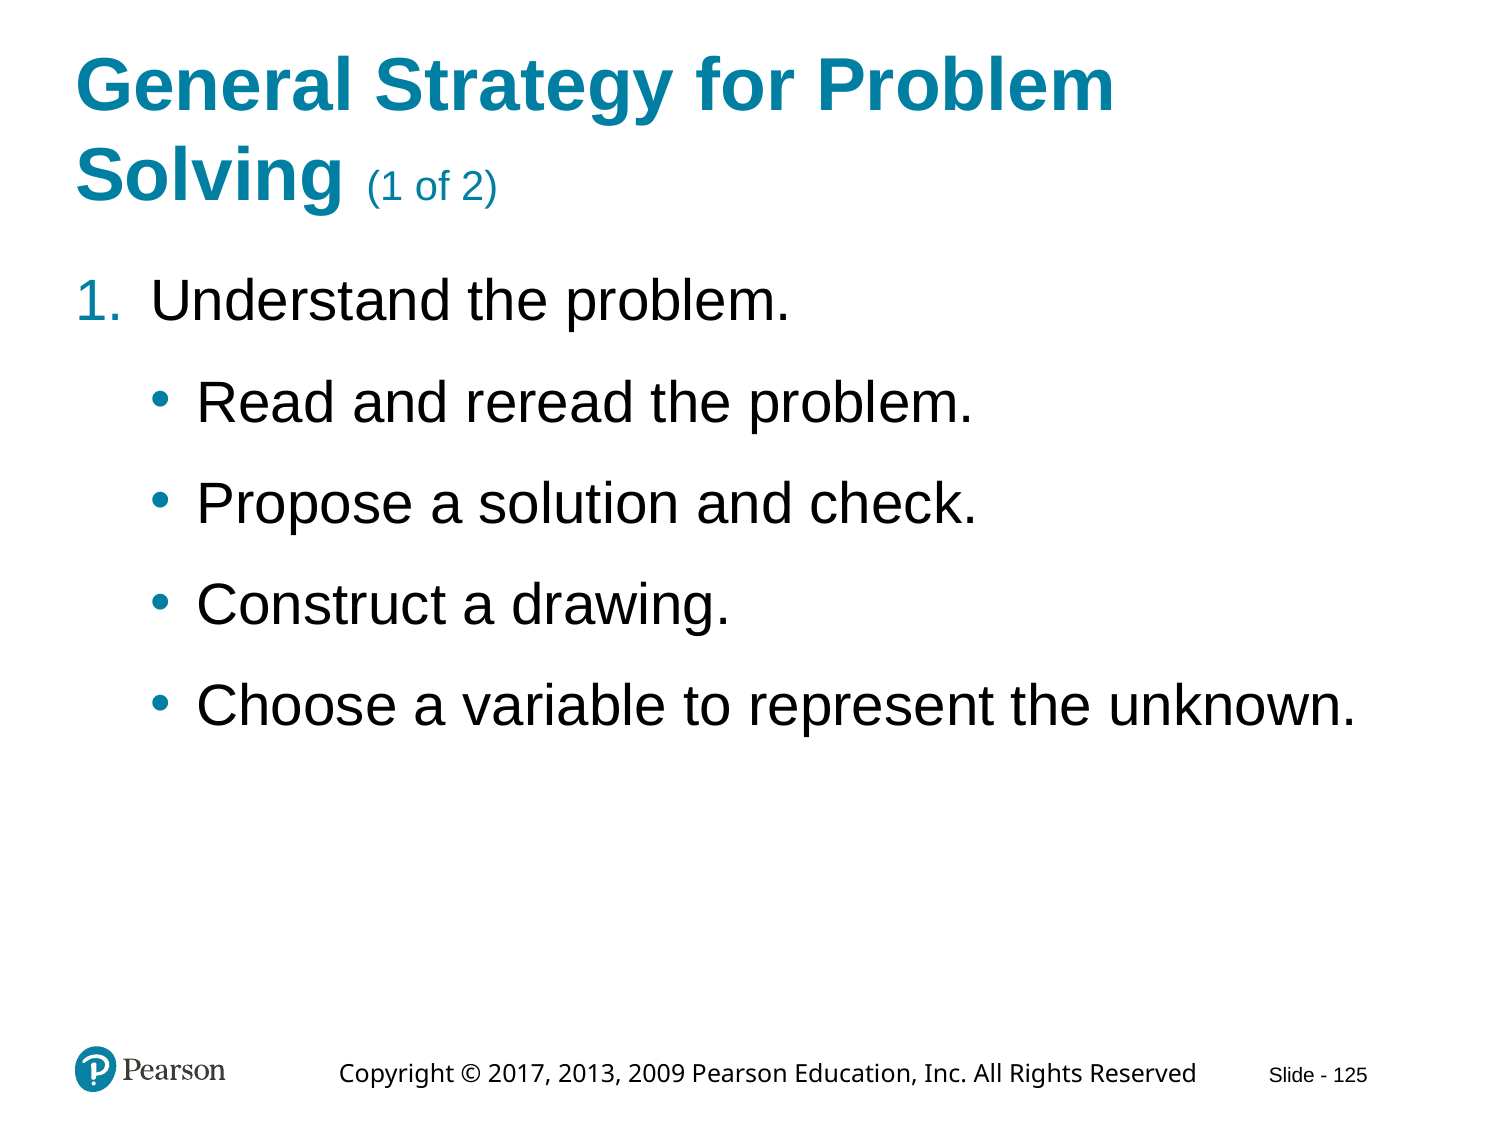

# General Strategy for Problem Solving (1 of 2)
​Understand the problem.
Read and reread the problem.
Propose a solution and check.
Construct a drawing.
Choose a variable to represent the unknown.